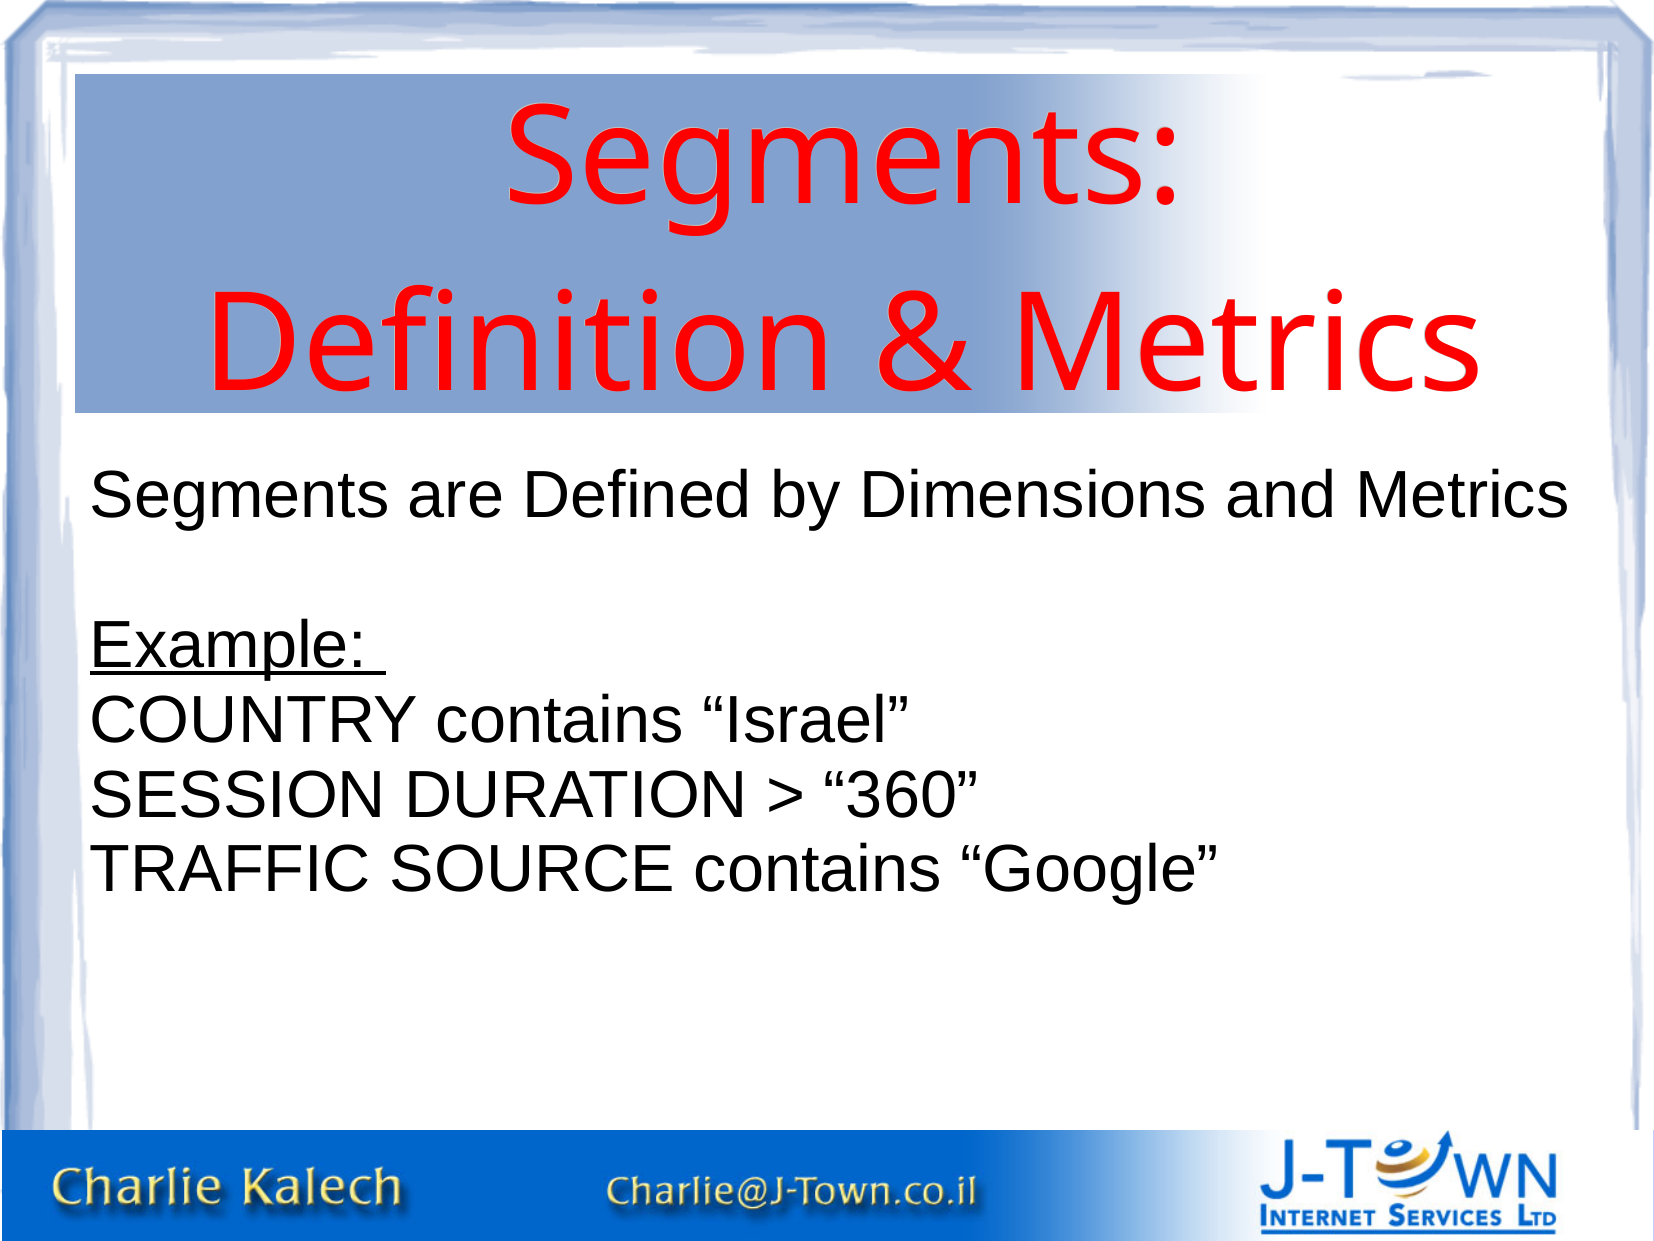

Segments:
Definition & Metrics
Segments are Defined by Dimensions and Metrics
Example:
COUNTRY contains “Israel”
SESSION DURATION > “360”
TRAFFIC SOURCE contains “Google”